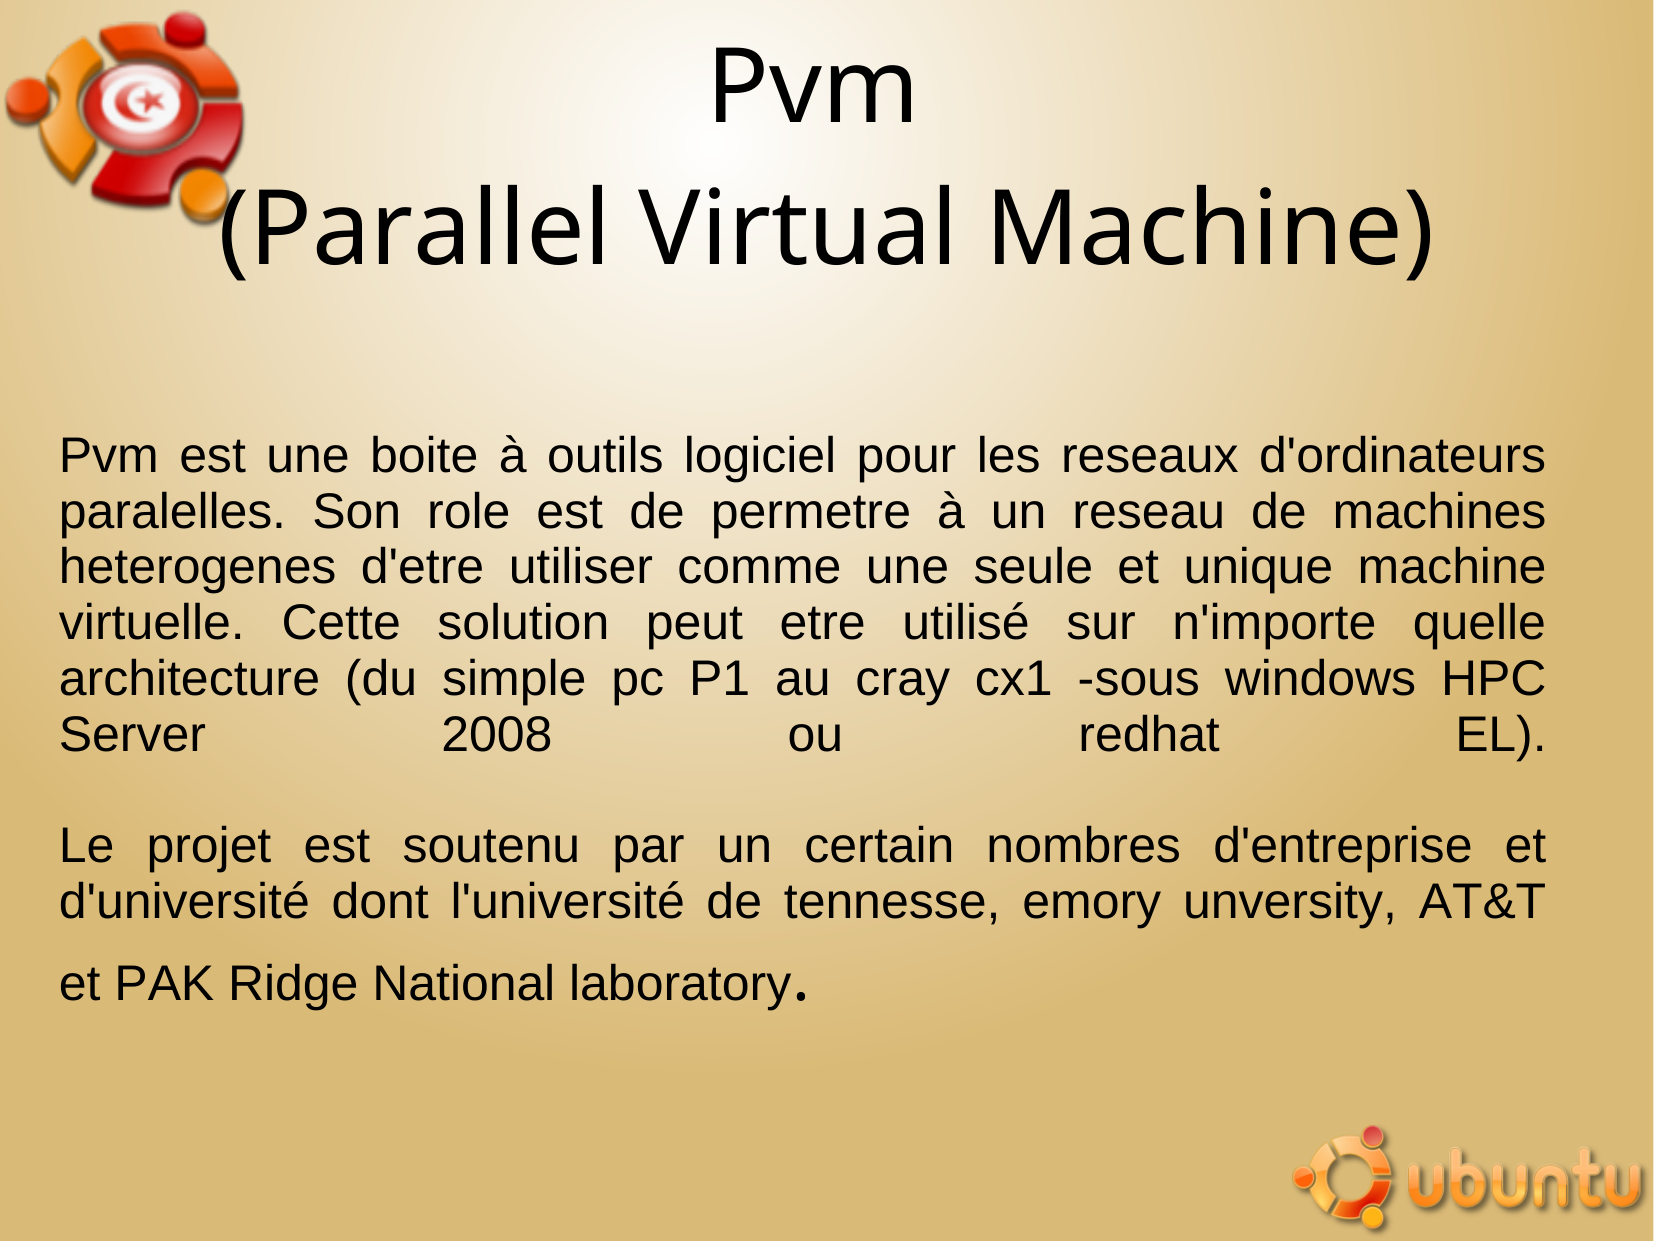

# Pvm (Parallel Virtual Machine)
Pvm est une boite à outils logiciel pour les reseaux d'ordinateurs paralelles. Son role est de permetre à un reseau de machines heterogenes d'etre utiliser comme une seule et unique machine virtuelle. Cette solution peut etre utilisé sur n'importe quelle architecture (du simple pc P1 au cray cx1 -sous windows HPC Server 2008 ou redhat EL).
Le projet est soutenu par un certain nombres d'entreprise et d'université dont l'université de tennesse, emory unversity, AT&T et PAK Ridge National laboratory.